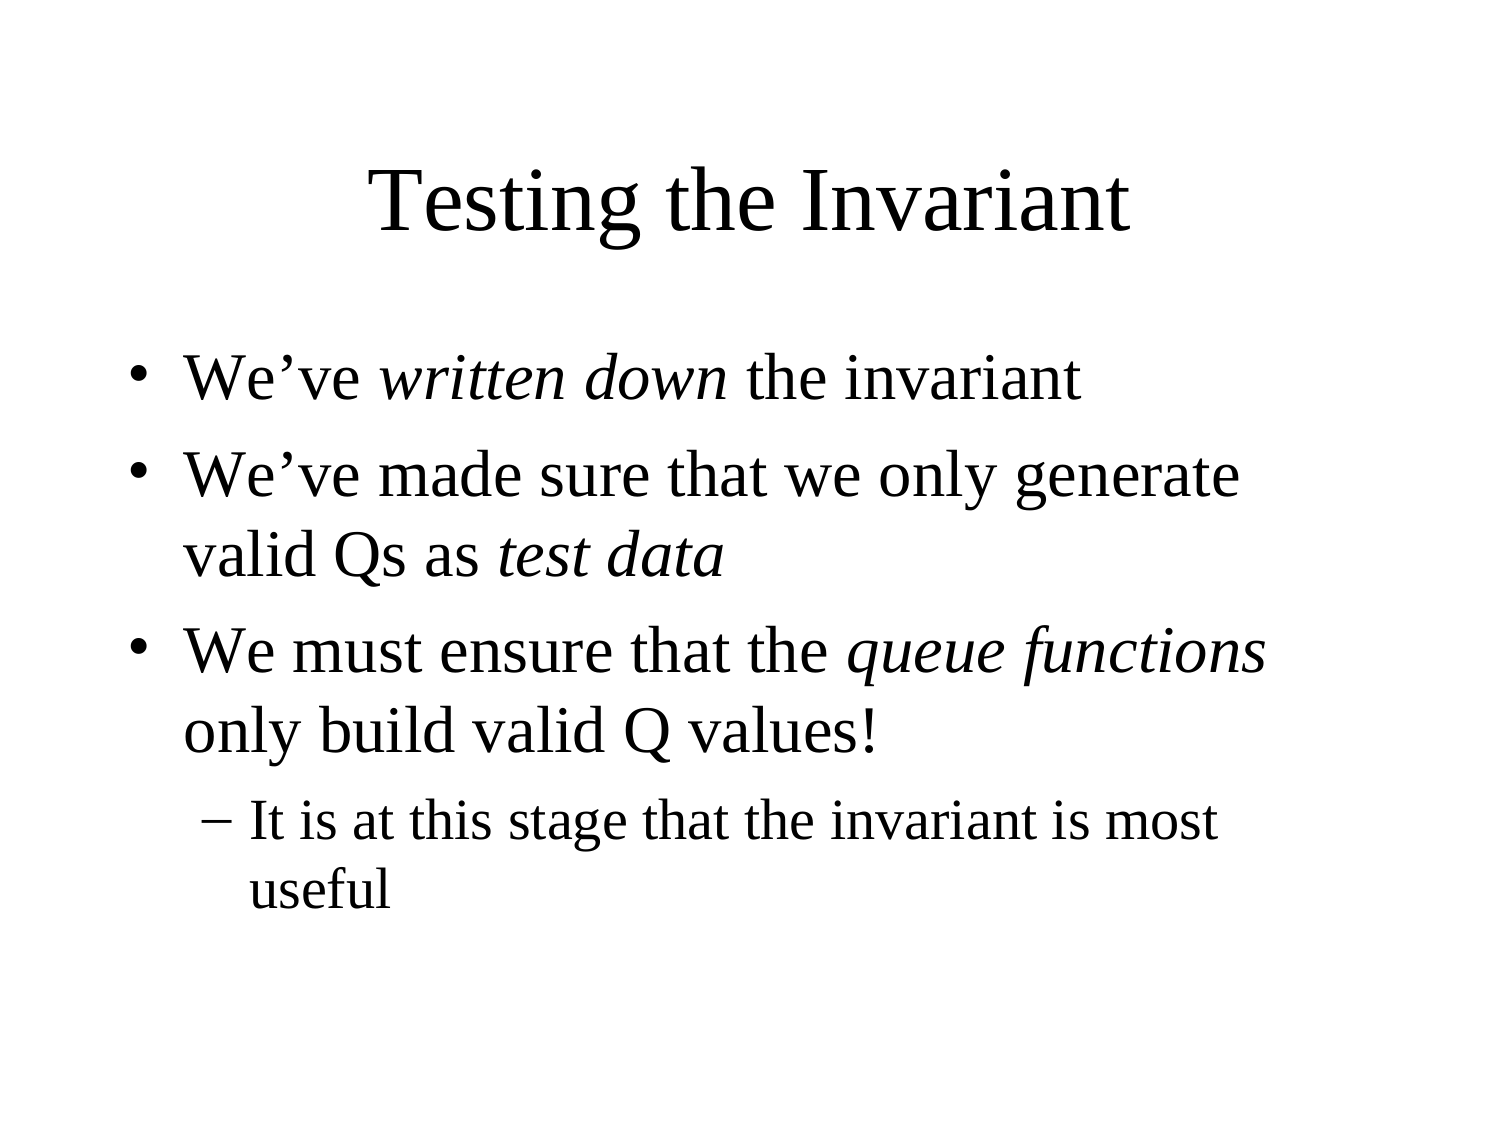

# Testing the Invariant
We’ve written down the invariant
We’ve made sure that we only generate valid Qs as test data
We must ensure that the queue functions only build valid Q values!
It is at this stage that the invariant is most useful